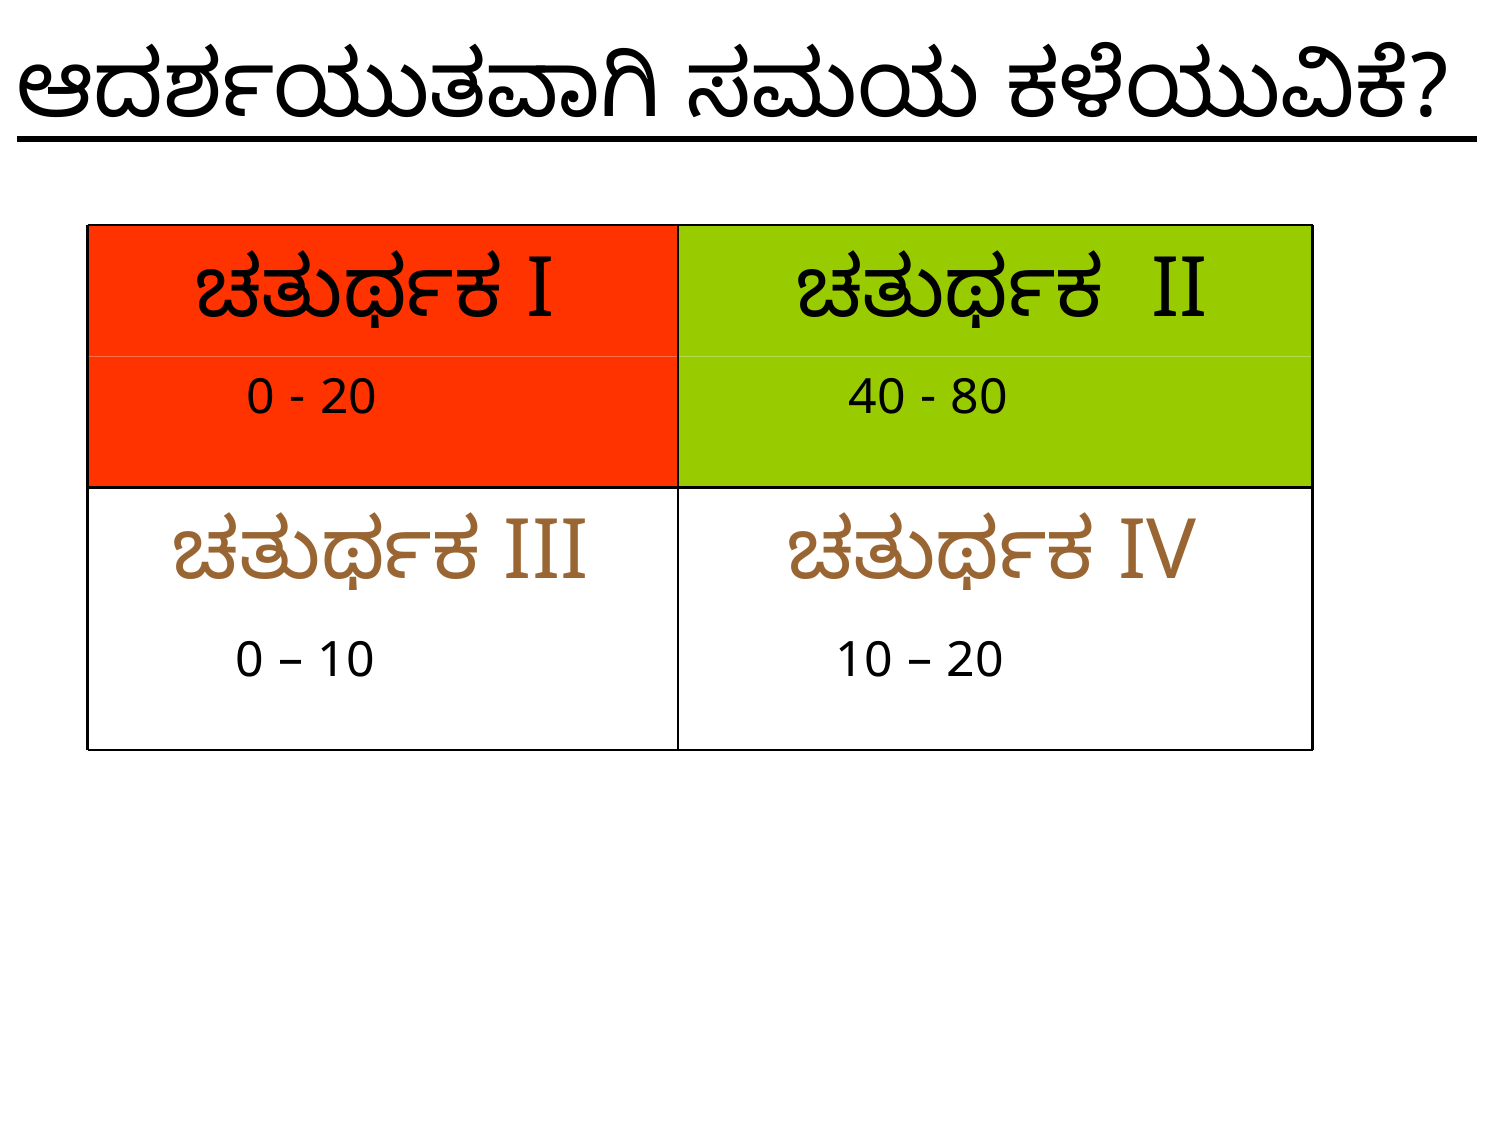

# ಆದರ್ಶಯುತವಾಗಿ ಸಮಯ ಕಳೆಯುವಿಕೆ?
 ಚತುರ್ಥಕ I
 ಚತುರ್ಥಕ II
 0 - 20
 40 - 80
 ಚತುರ್ಥಕ III
 ಚತುರ್ಥಕ IV
 0 – 10
 10 – 20